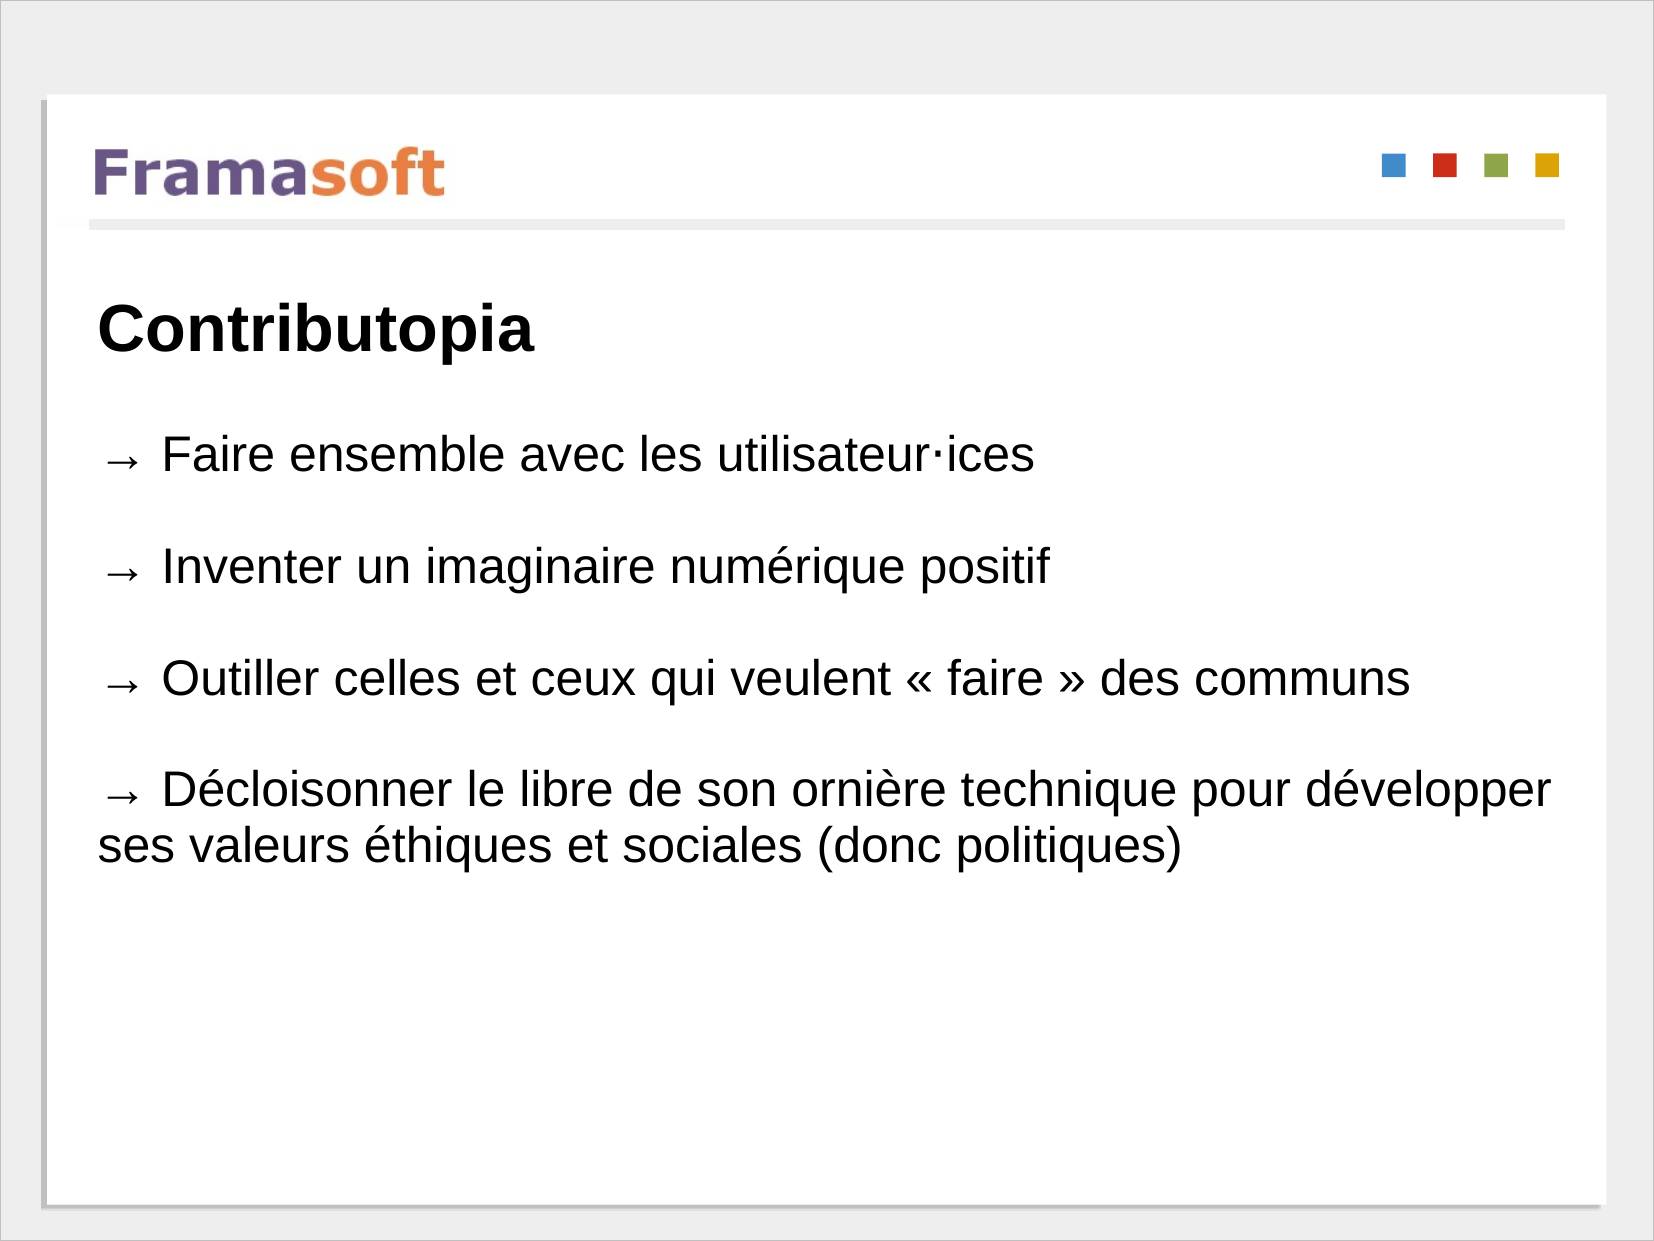

Contributopia
→ Faire ensemble avec les utilisateur⋅ices
→ Inventer un imaginaire numérique positif
→ Outiller celles et ceux qui veulent « faire » des communs
→ Décloisonner le libre de son ornière technique pour développer ses valeurs éthiques et sociales (donc politiques)